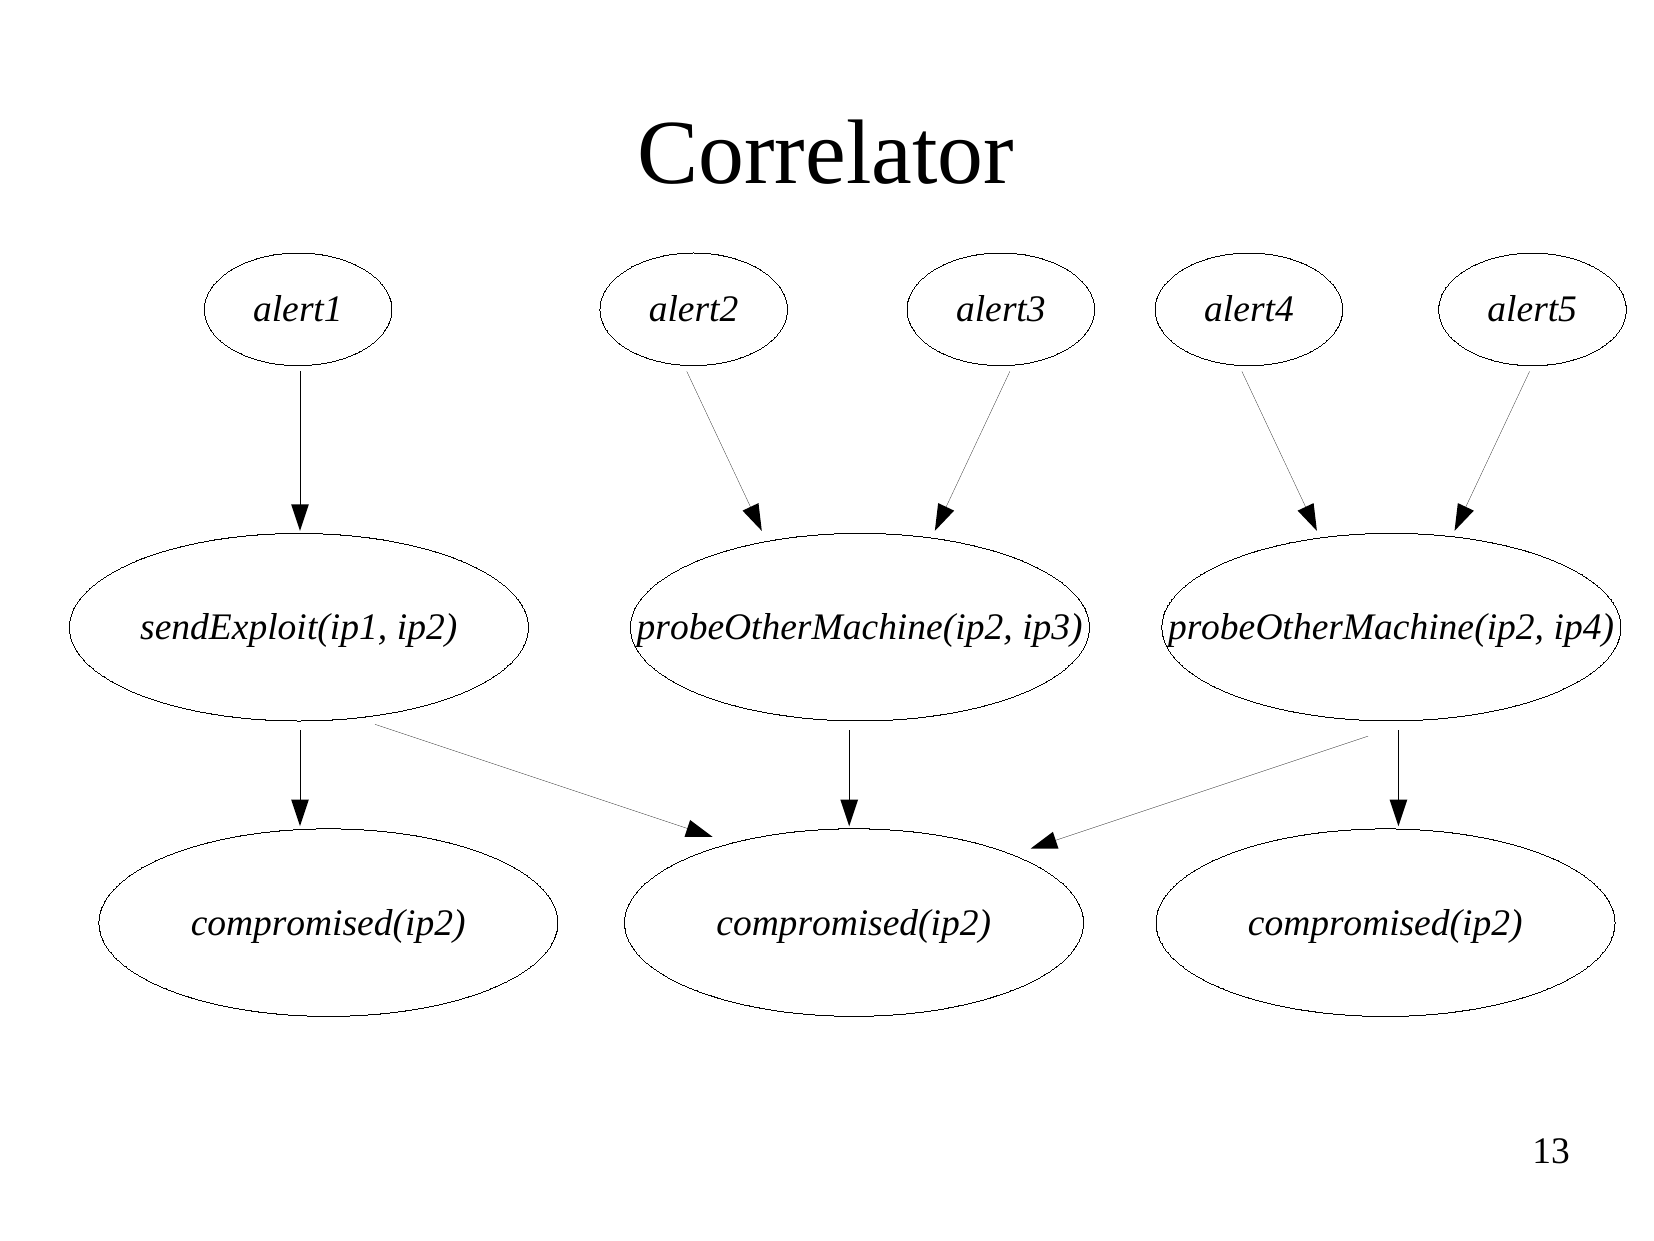

# Correlator
alert2
alert1
alert3
alert4
alert5
probeOtherMachine(ip2, ip4)
probeOtherMachine(ip2, ip3)
sendExploit(ip1, ip2)
compromised(ip2)
compromised(ip2)
compromised(ip2)
13